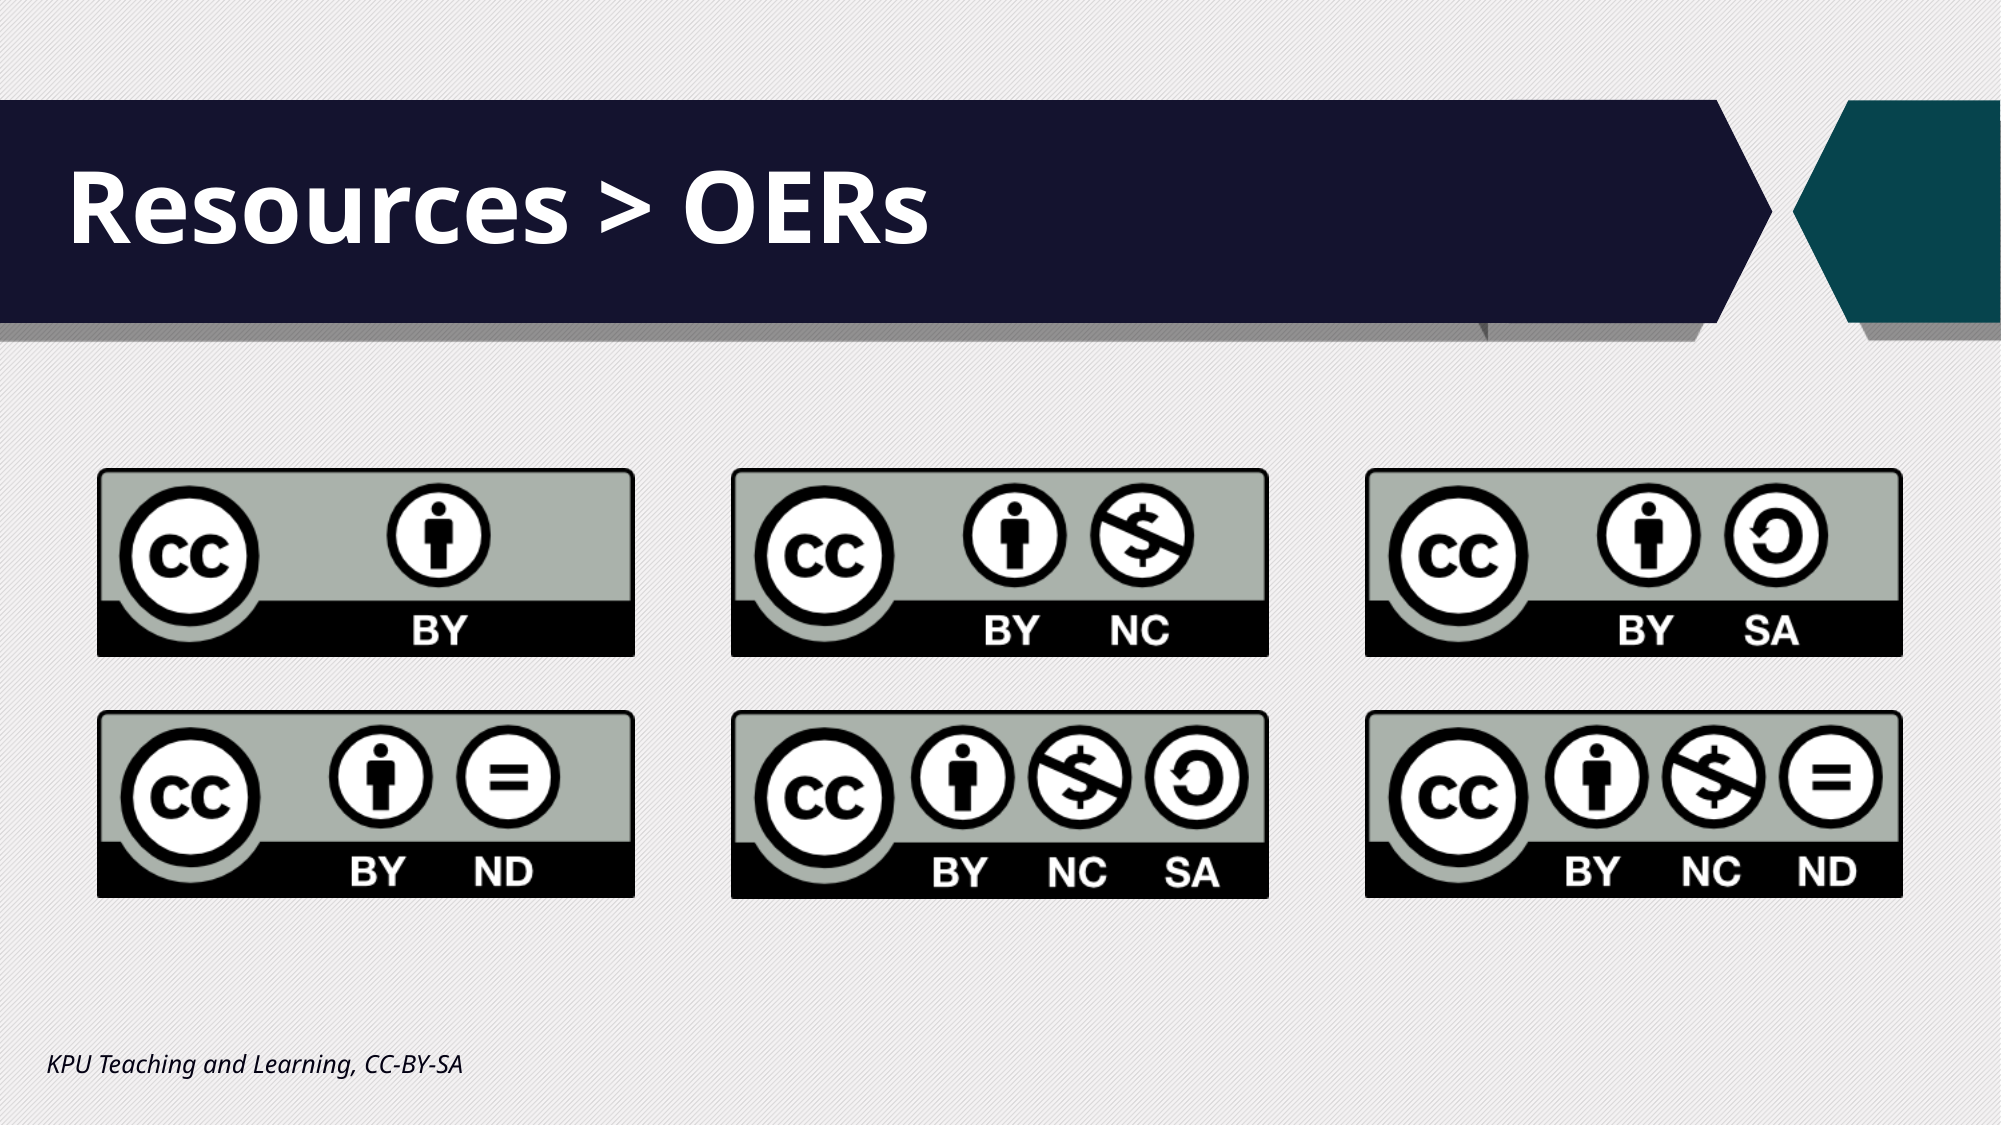

# Resources > OERs
KPU Teaching and Learning, CC-BY-SA